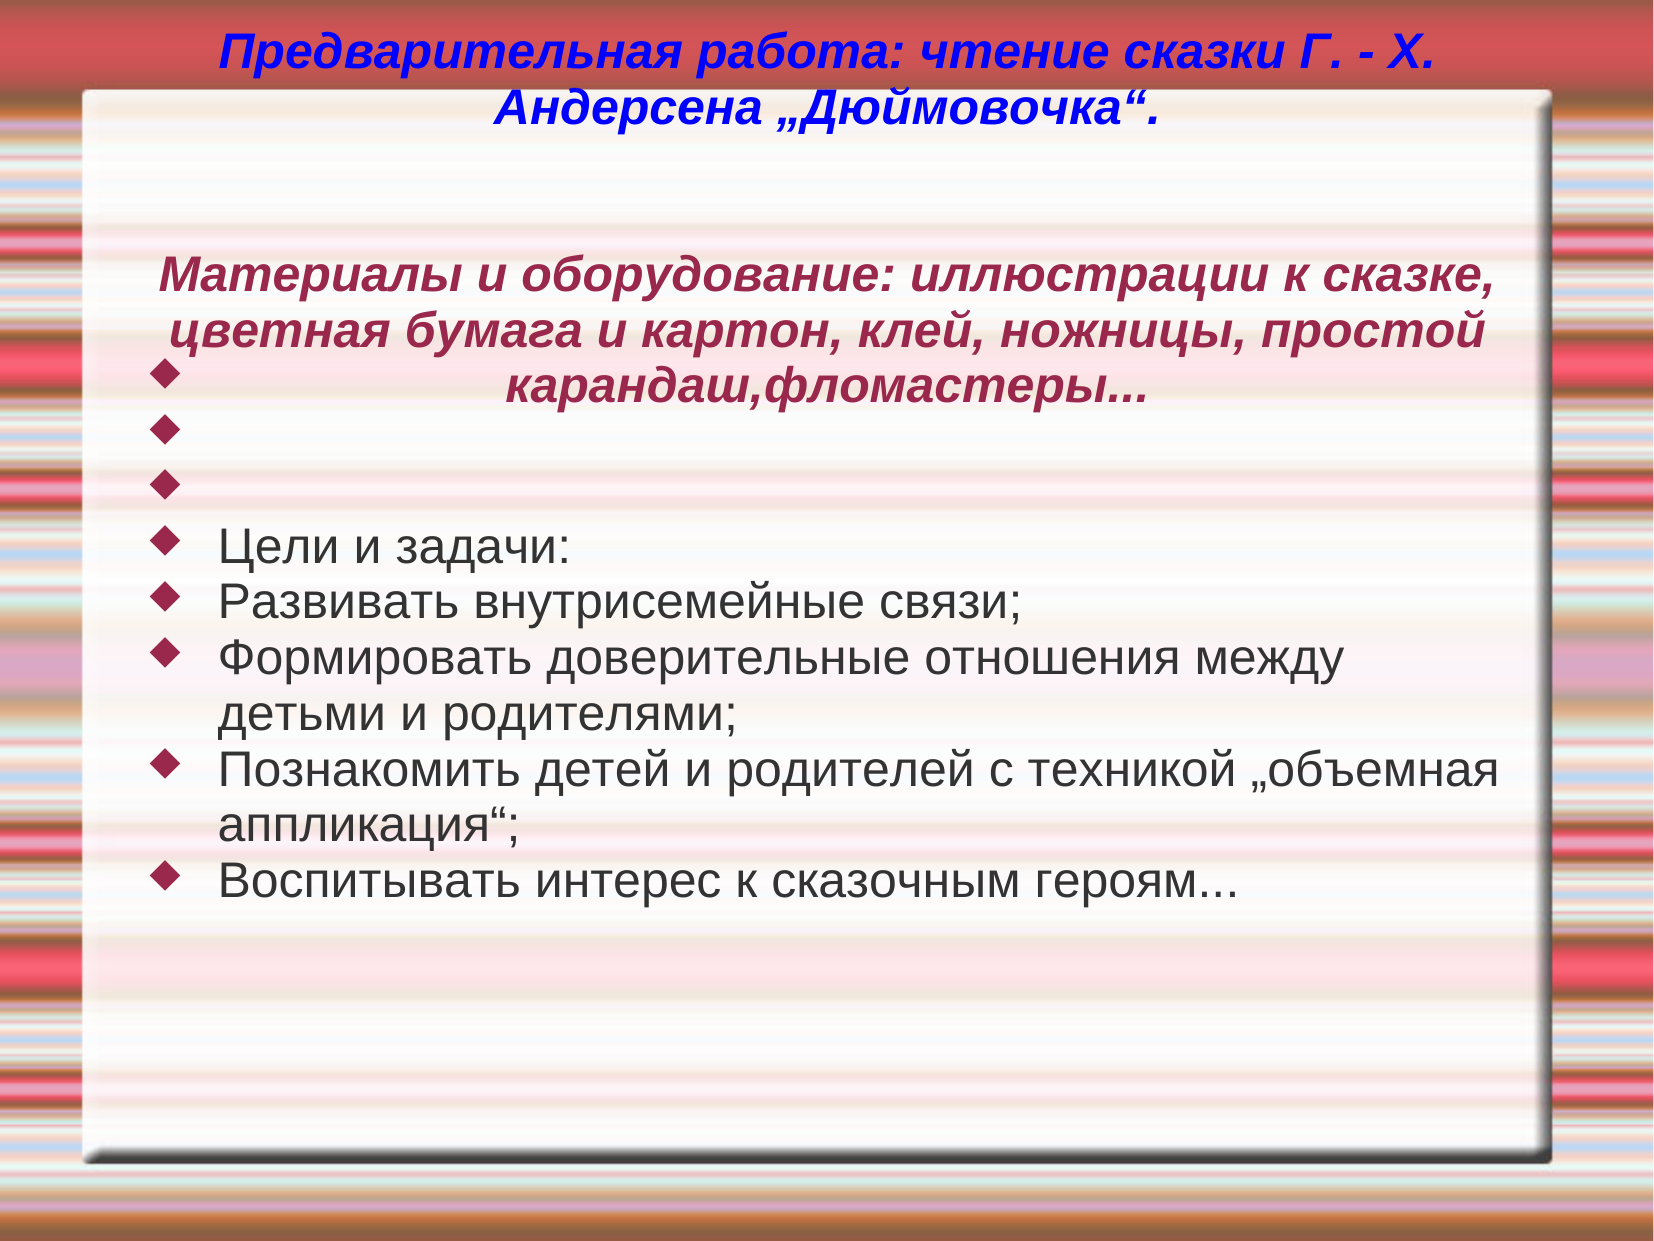

Предварительная работа: чтение сказки Г. - Х. Андерсена „Дюймовочка“.
Материалы и оборудование: иллюстрации к сказке, цветная бумага и картон, клей, ножницы, простой карандаш,фломастеры...
#
Цели и задачи:
Развивать внутрисемейные связи;
Формировать доверительные отношения между детьми и родителями;
Познакомить детей и родителей с техникой „объемная аппликация“;
Воспитывать интерес к сказочным героям...